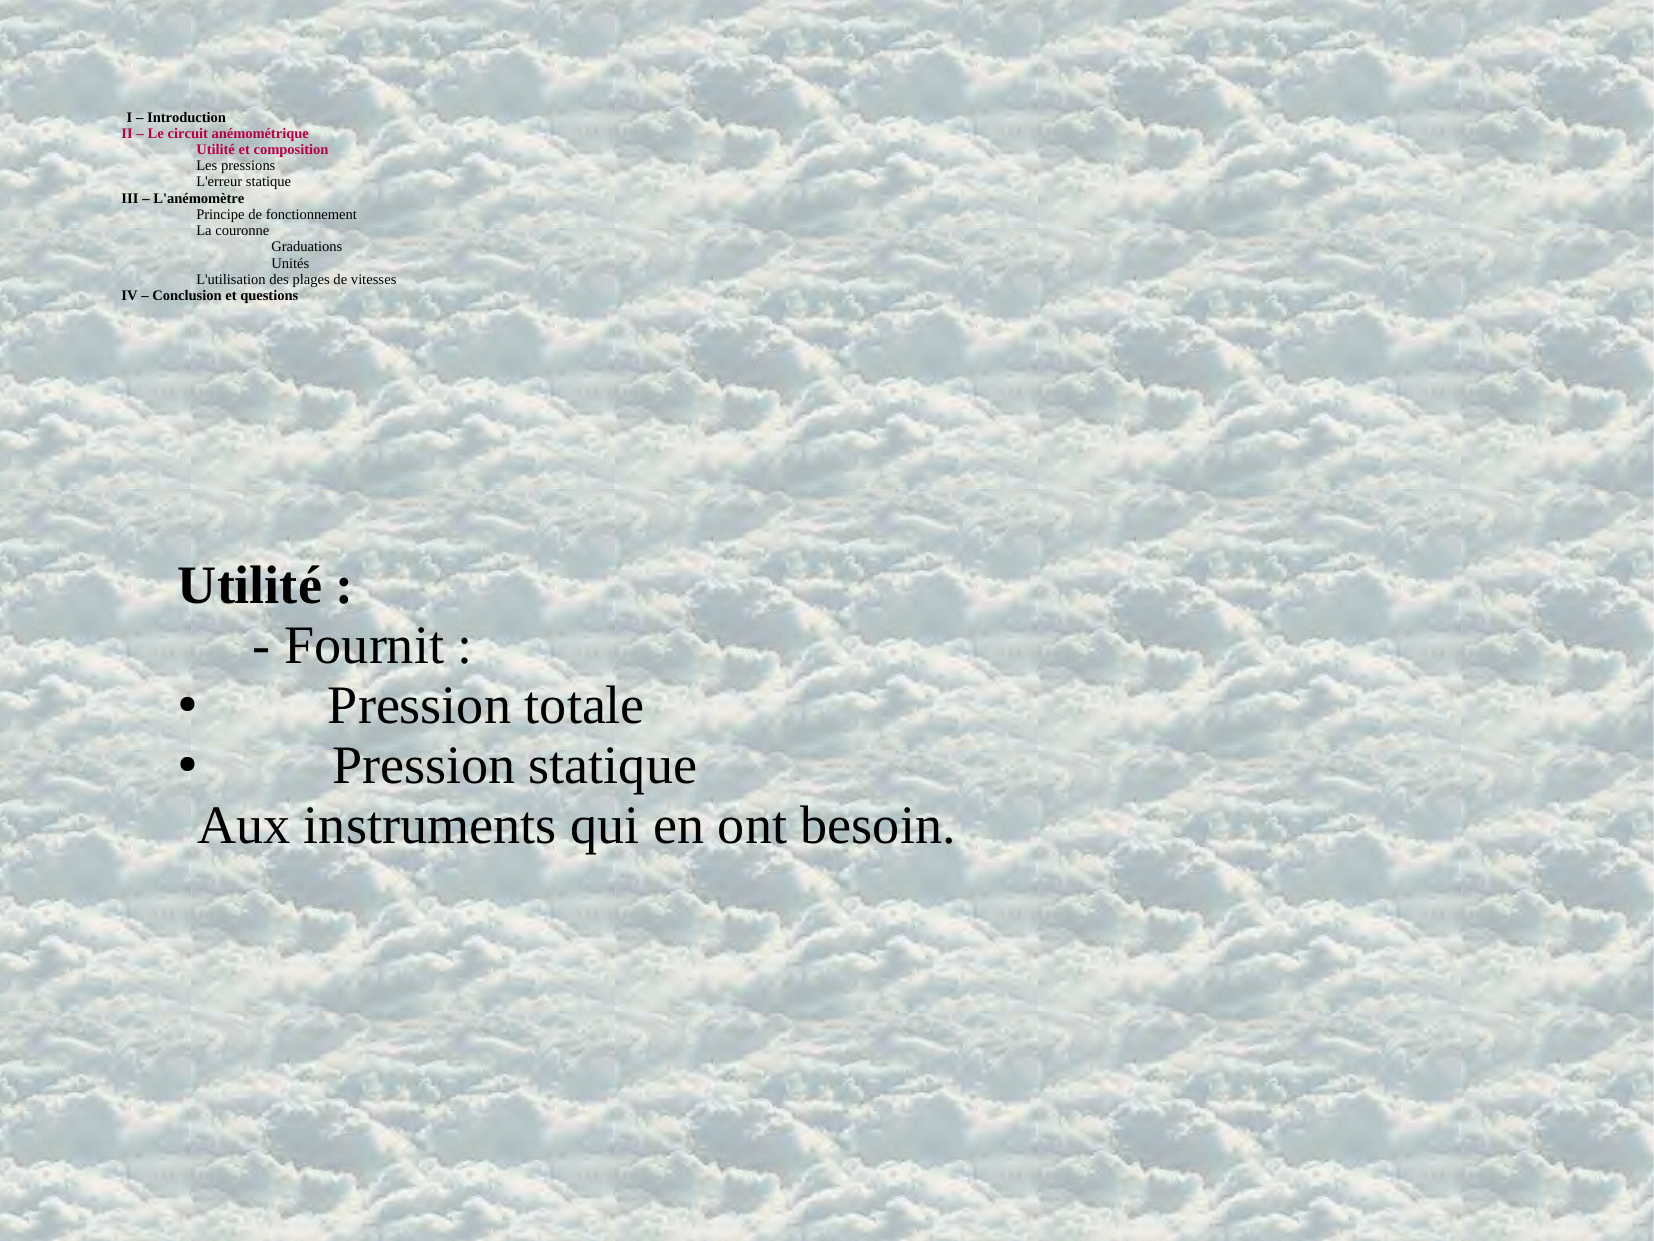

# I – Introduction II – Le circuit anémométrique Utilité et composition Les pressions L'erreur statique III – L'anémomètre Principe de fonctionnement La couronne Graduations Unités L'utilisation des plages de vitesses IV – Conclusion et questions
Utilité :
	- Fournit :
		Pression totale
 Pression statique
Aux instruments qui en ont besoin.